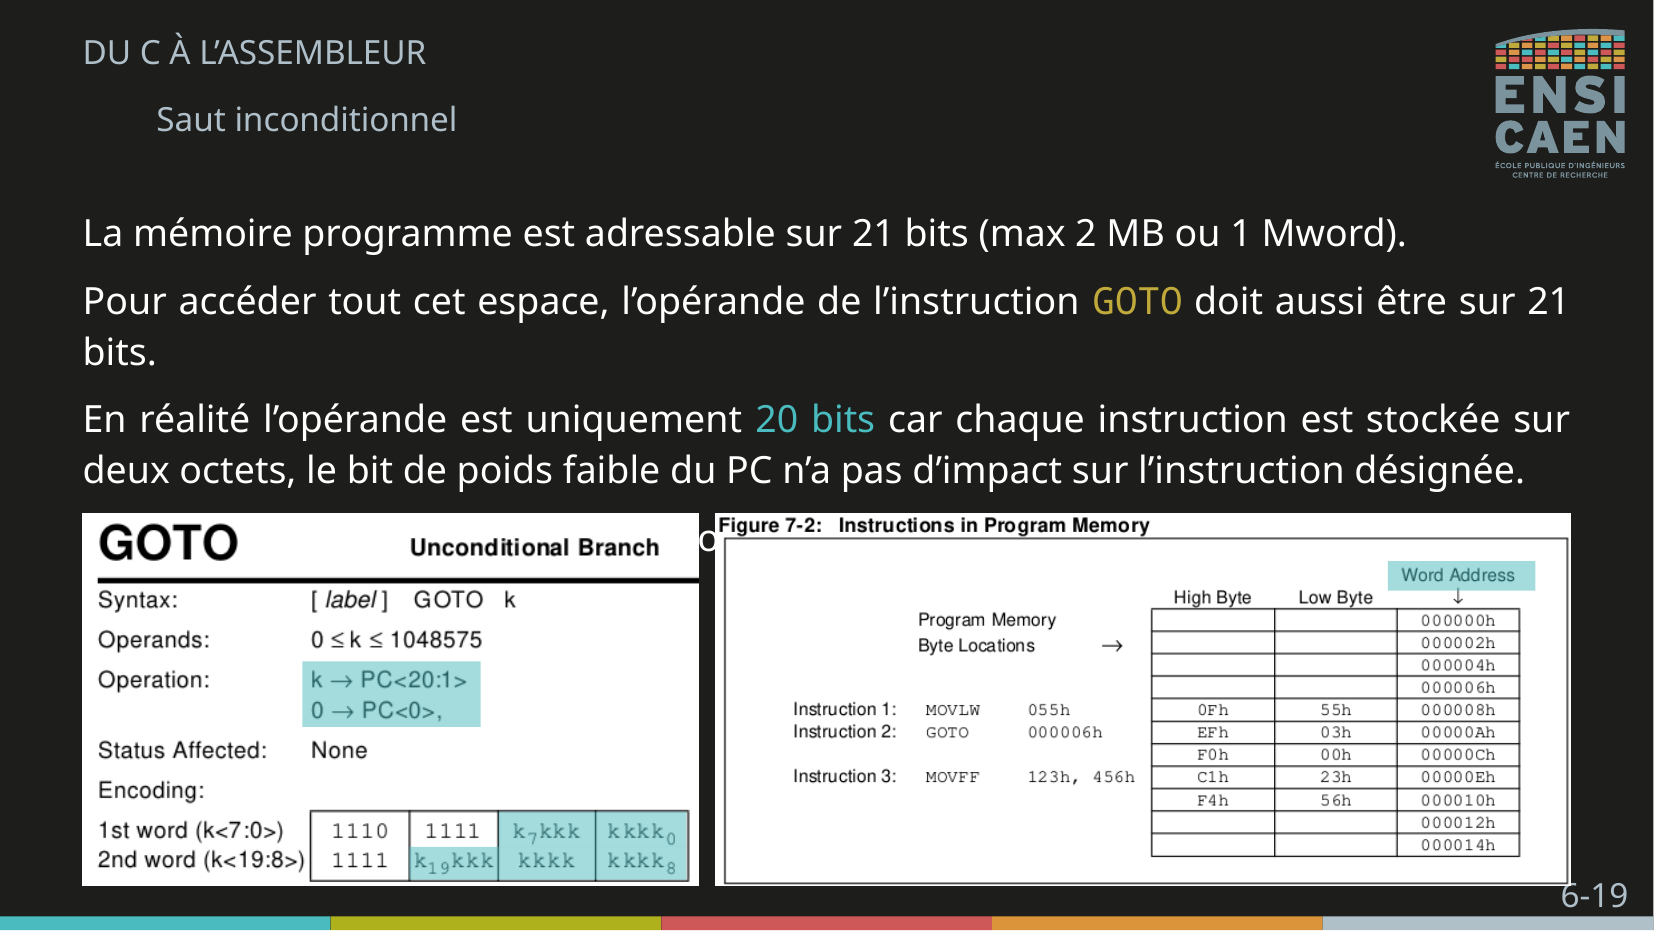

# DU C À L’ASSEMBLEUR Saut inconditionnel
La mémoire programme est adressable sur 21 bits (max 2 MB ou 1 Mword).
Pour accéder tout cet espace, l’opérande de l’instruction GOTO doit aussi être sur 21 bits.
En réalité l’opérande est uniquement 20 bits car chaque instruction est stockée sur deux octets, le bit de poids faible du PC n’a pas d’impact sur l’instruction désignée.
Pour contenir ces 20 bits, l’instruction GOTO est codée sur 4 octets (2 mots mémoire).